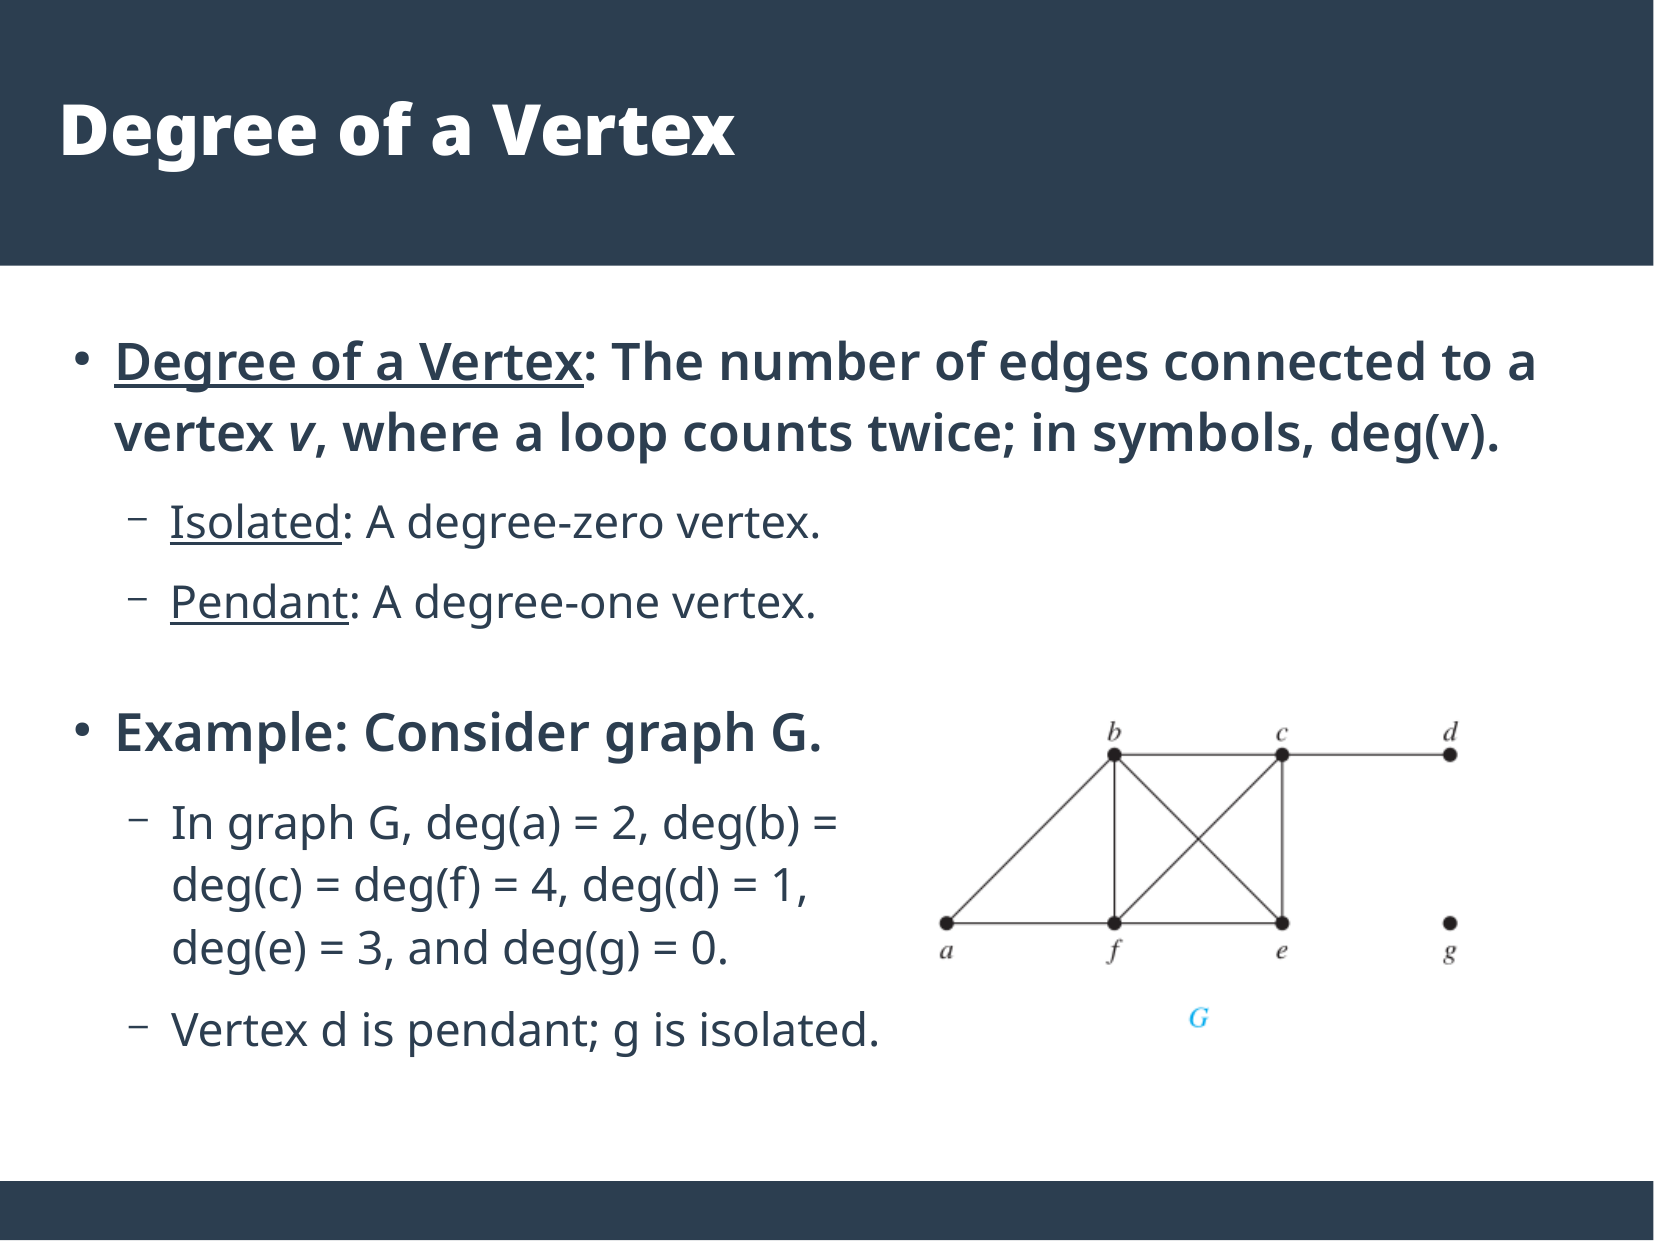

# Degree of a Vertex
Degree of a Vertex: The number of edges connected to a vertex v, where a loop counts twice; in symbols, deg(v).
Isolated: A degree-zero vertex.
Pendant: A degree-one vertex.
Example: Consider graph G.
In graph G, deg(a) = 2, deg(b) = deg(c) = deg(f) = 4, deg(d) = 1,
deg(e) = 3, and deg(g) = 0.
Vertex d is pendant; g is isolated.